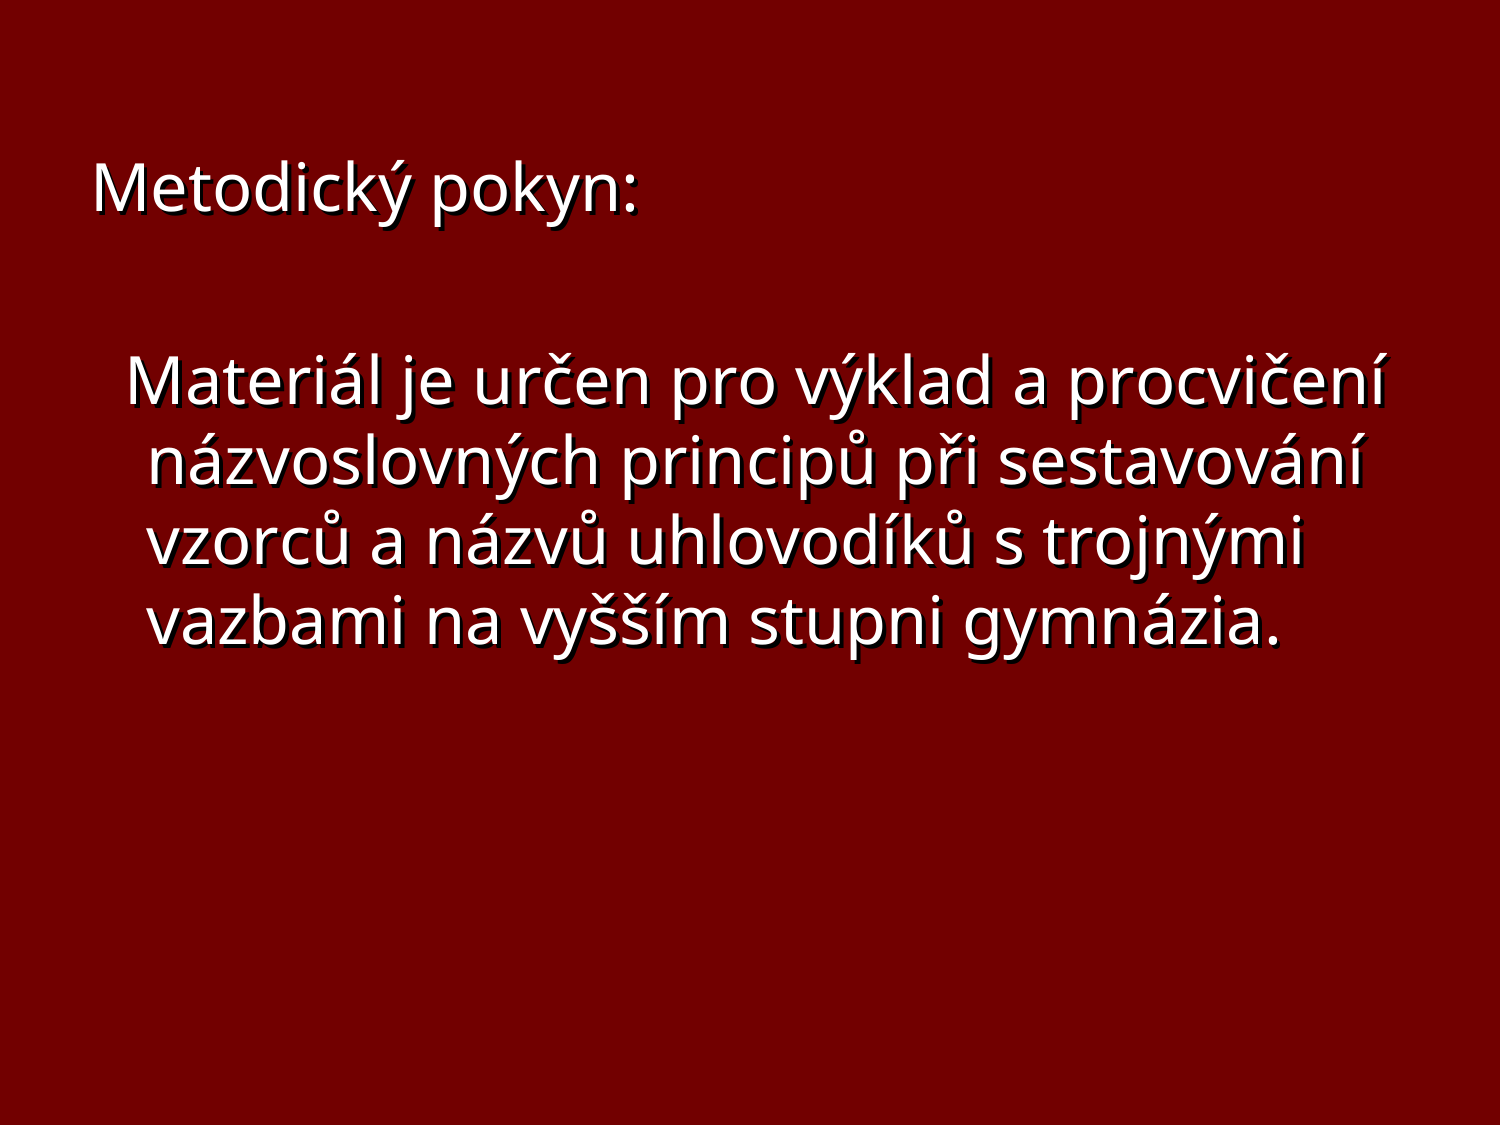

# Metodický pokyn:
 Materiál je určen pro výklad a procvičení názvoslovných principů při sestavování vzorců a názvů uhlovodíků s trojnými vazbami na vyšším stupni gymnázia.